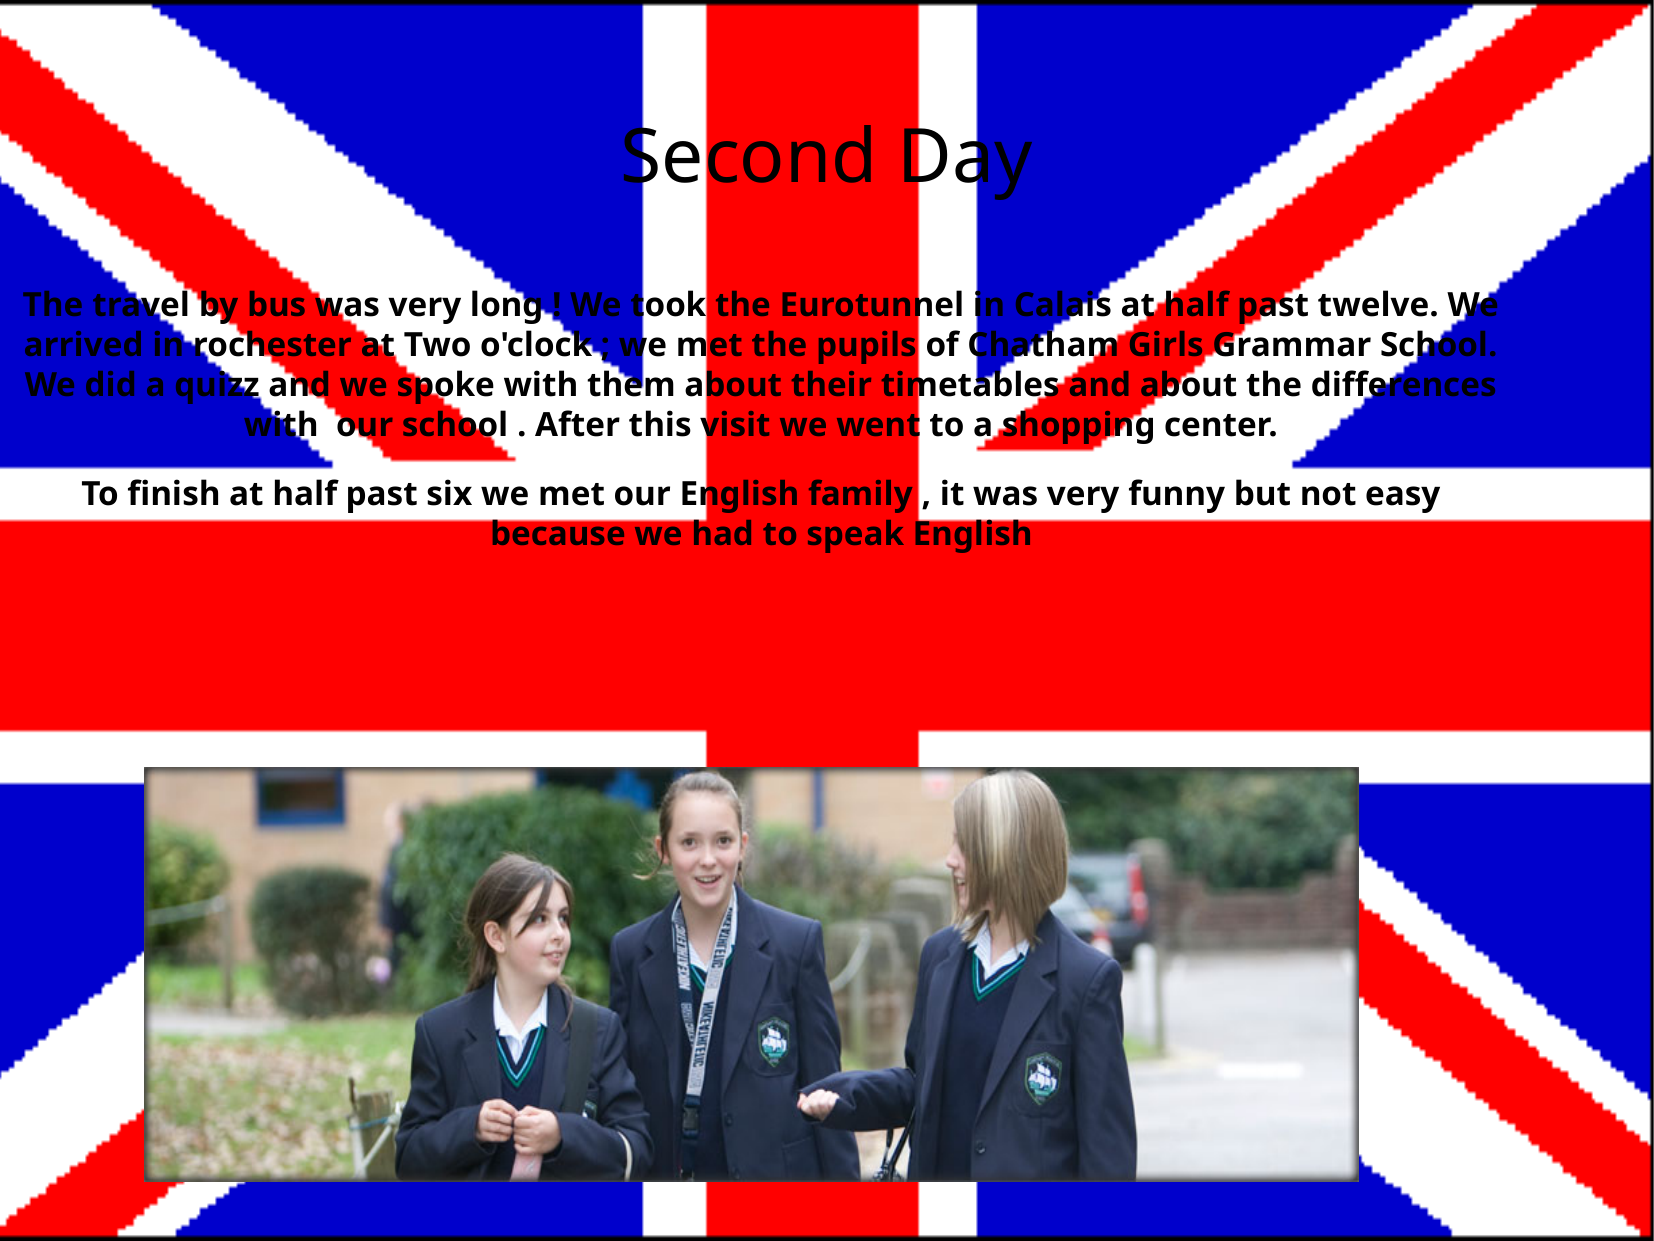

# Second Day
The travel by bus was very long ! We took the Eurotunnel in Calais at half past twelve. We arrived in rochester at Two o'clock ; we met the pupils of Chatham Girls Grammar School. We did a quizz and we spoke with them about their timetables and about the differences with our school . After this visit we went to a shopping center.
To finish at half past six we met our English family , it was very funny but not easy because we had to speak English